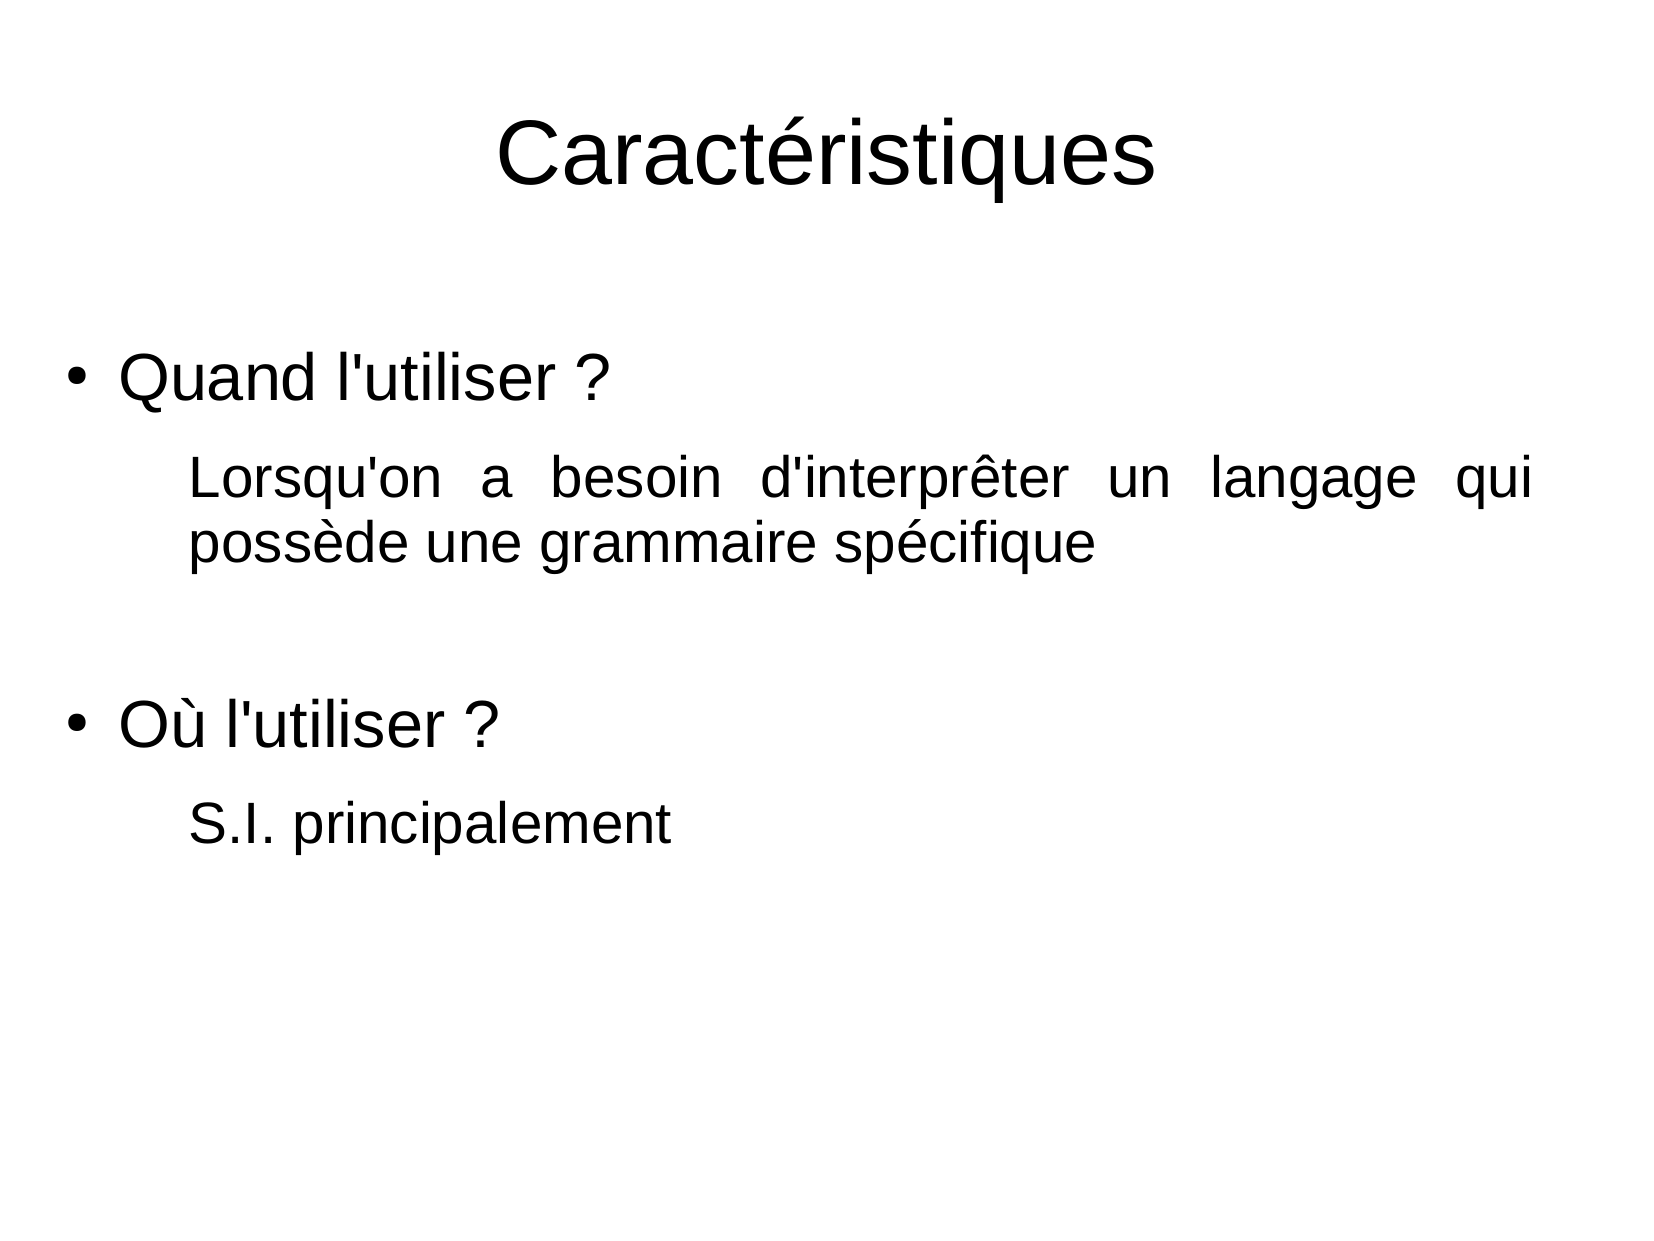

# Caractéristiques
Quand l'utiliser ?
Lorsqu'on a besoin d'interprêter un langage qui possède une grammaire spécifique
Où l'utiliser ?
S.I. principalement